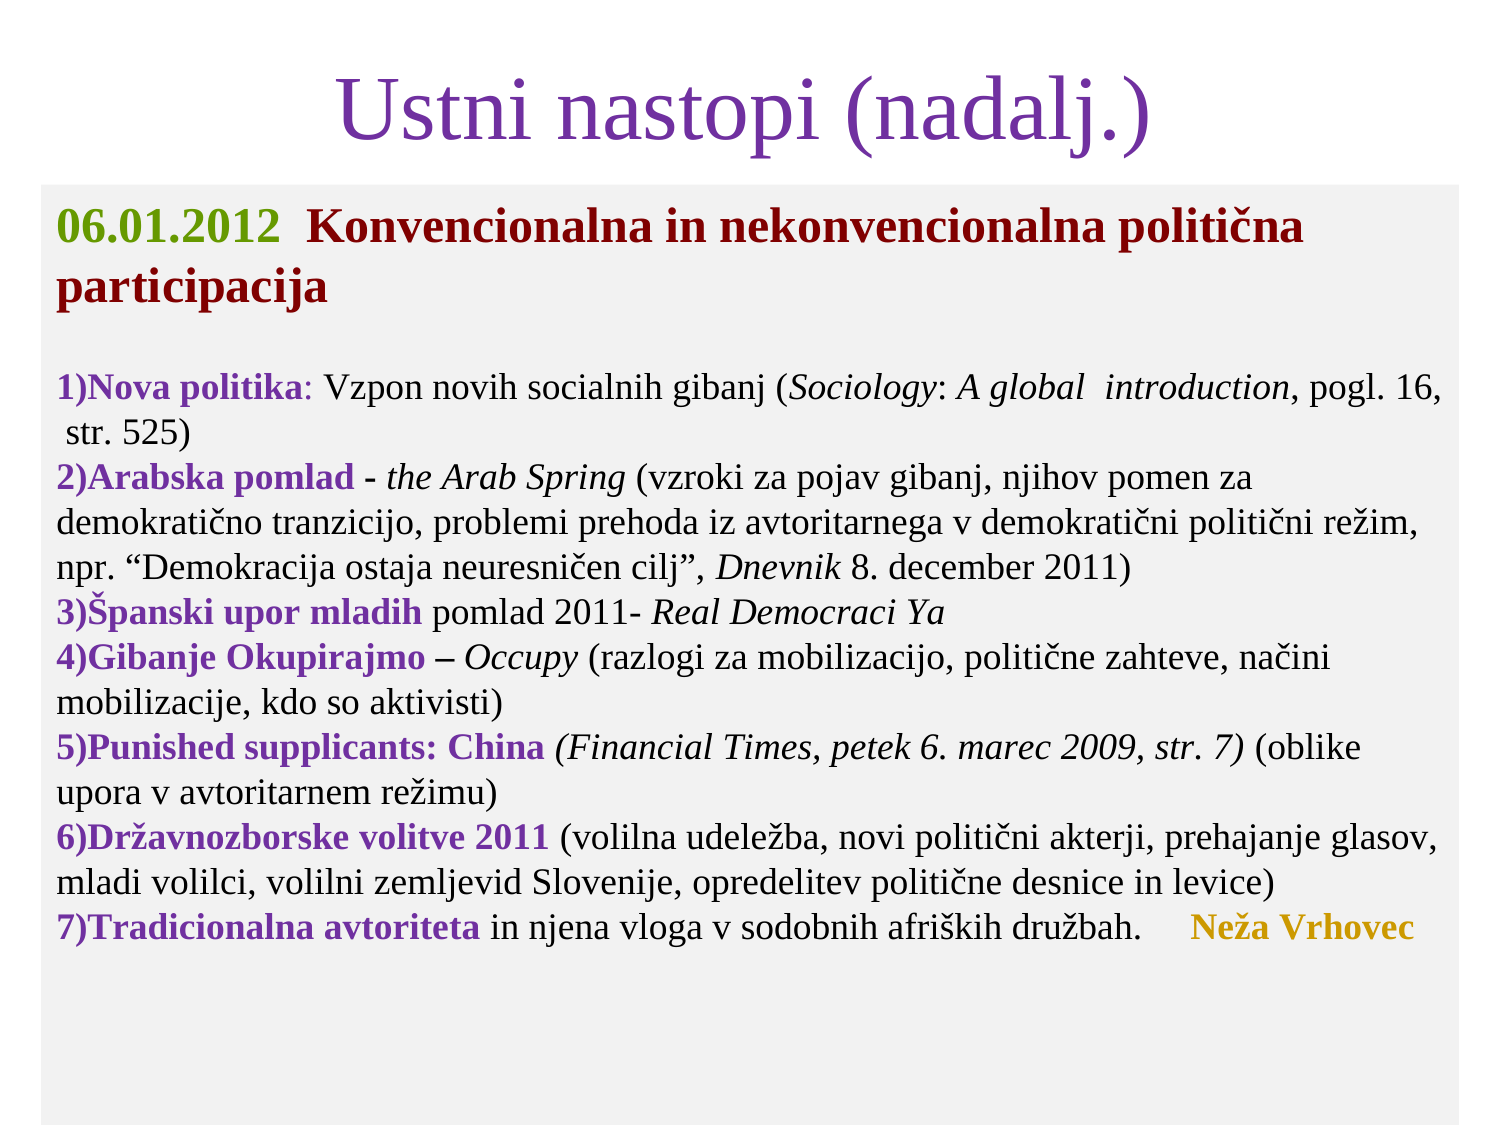

# Ustni nastopi (nadalj.)
06.01.2012 Konvencionalna in nekonvencionalna politična participacija
Nova politika: Vzpon novih socialnih gibanj (Sociology: A global introduction, pogl. 16, str. 525)
Arabska pomlad - the Arab Spring (vzroki za pojav gibanj, njihov pomen za demokratično tranzicijo, problemi prehoda iz avtoritarnega v demokratični politični režim, npr. “Demokracija ostaja neuresničen cilj”, Dnevnik 8. december 2011)
Španski upor mladih pomlad 2011- Real Democraci Ya
Gibanje Okupirajmo – Occupy (razlogi za mobilizacijo, politične zahteve, načini mobilizacije, kdo so aktivisti)
Punished supplicants: China (Financial Times, petek 6. marec 2009, str. 7) (oblike upora v avtoritarnem režimu)
Državnozborske volitve 2011 (volilna udeležba, novi politični akterji, prehajanje glasov, mladi volilci, volilni zemljevid Slovenije, opredelitev politične desnice in levice)
Tradicionalna avtoriteta in njena vloga v sodobnih afriških družbah. Neža Vrhovec